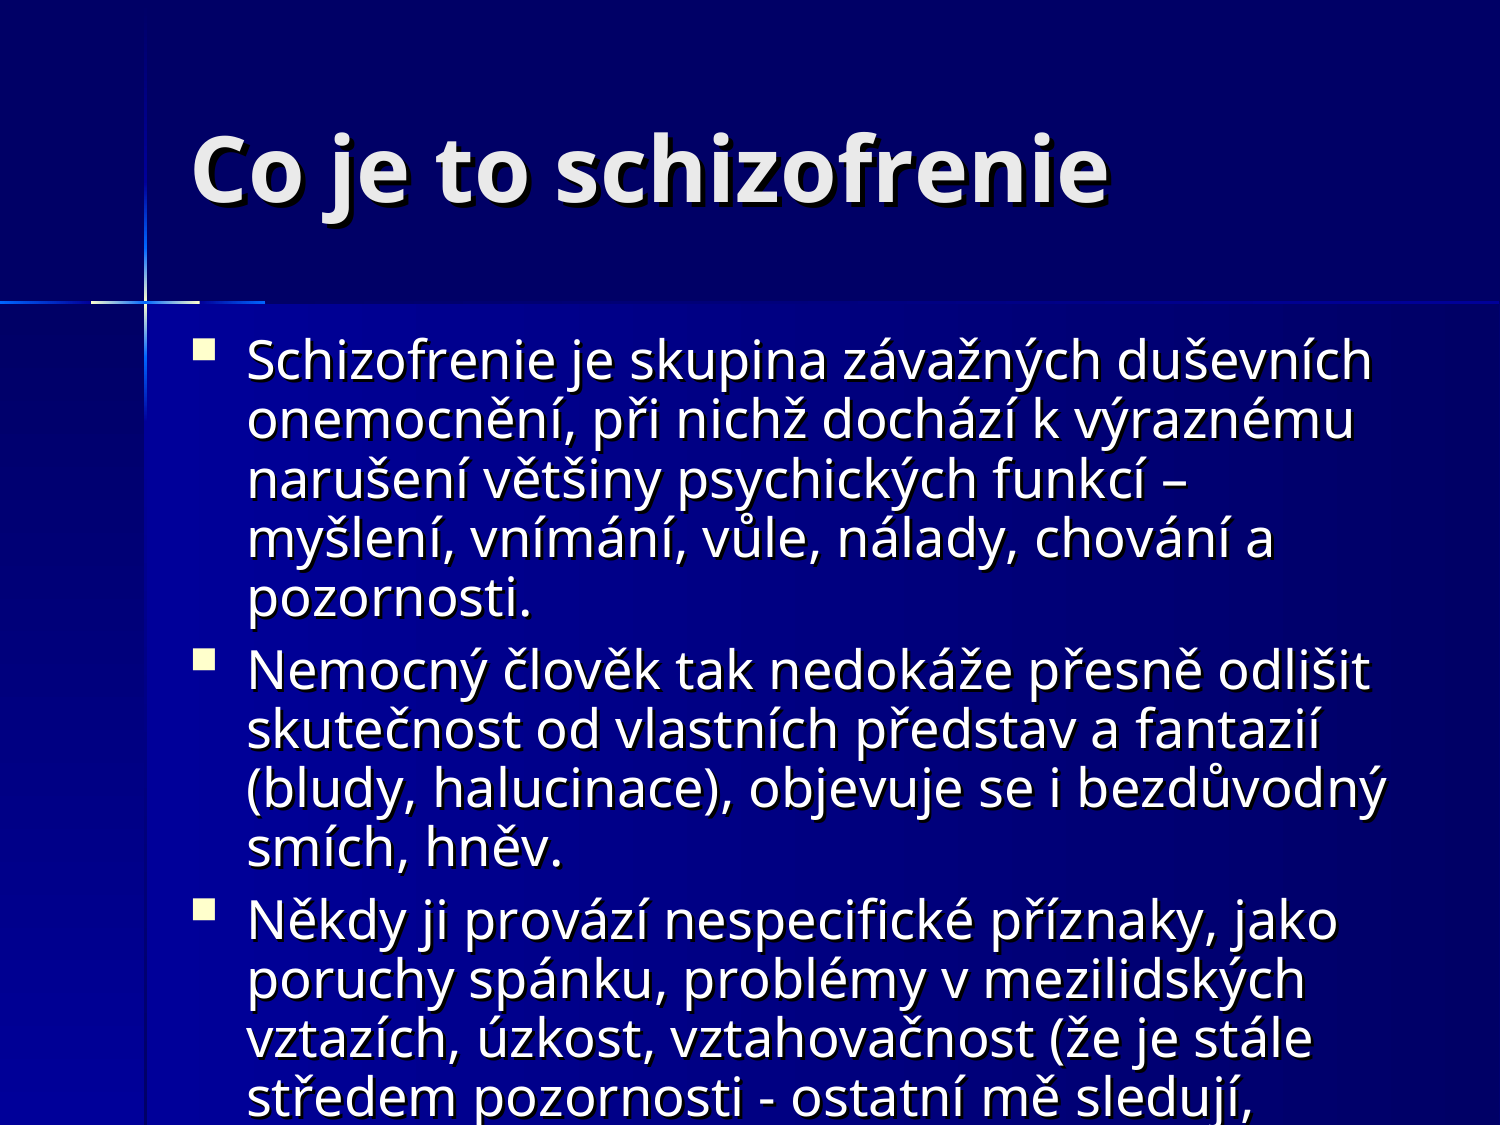

# Co je to schizofrenie
Schizofrenie je skupina závažných duševních onemocnění, při nichž dochází k výraznému narušení většiny psychických funkcí – myšlení, vnímání, vůle, nálady, chování a pozornosti.
Nemocný člověk tak nedokáže přesně odlišit skutečnost od vlastních představ a fantazií (bludy, halucinace), objevuje se i bezdůvodný smích, hněv.
Někdy ji provází nespecifické příznaky, jako poruchy spánku, problémy v mezilidských vztazích, úzkost, vztahovačnost (že je stále středem pozornosti - ostatní mě sledují, dělají narážky, čtou mi mé myšlenky).